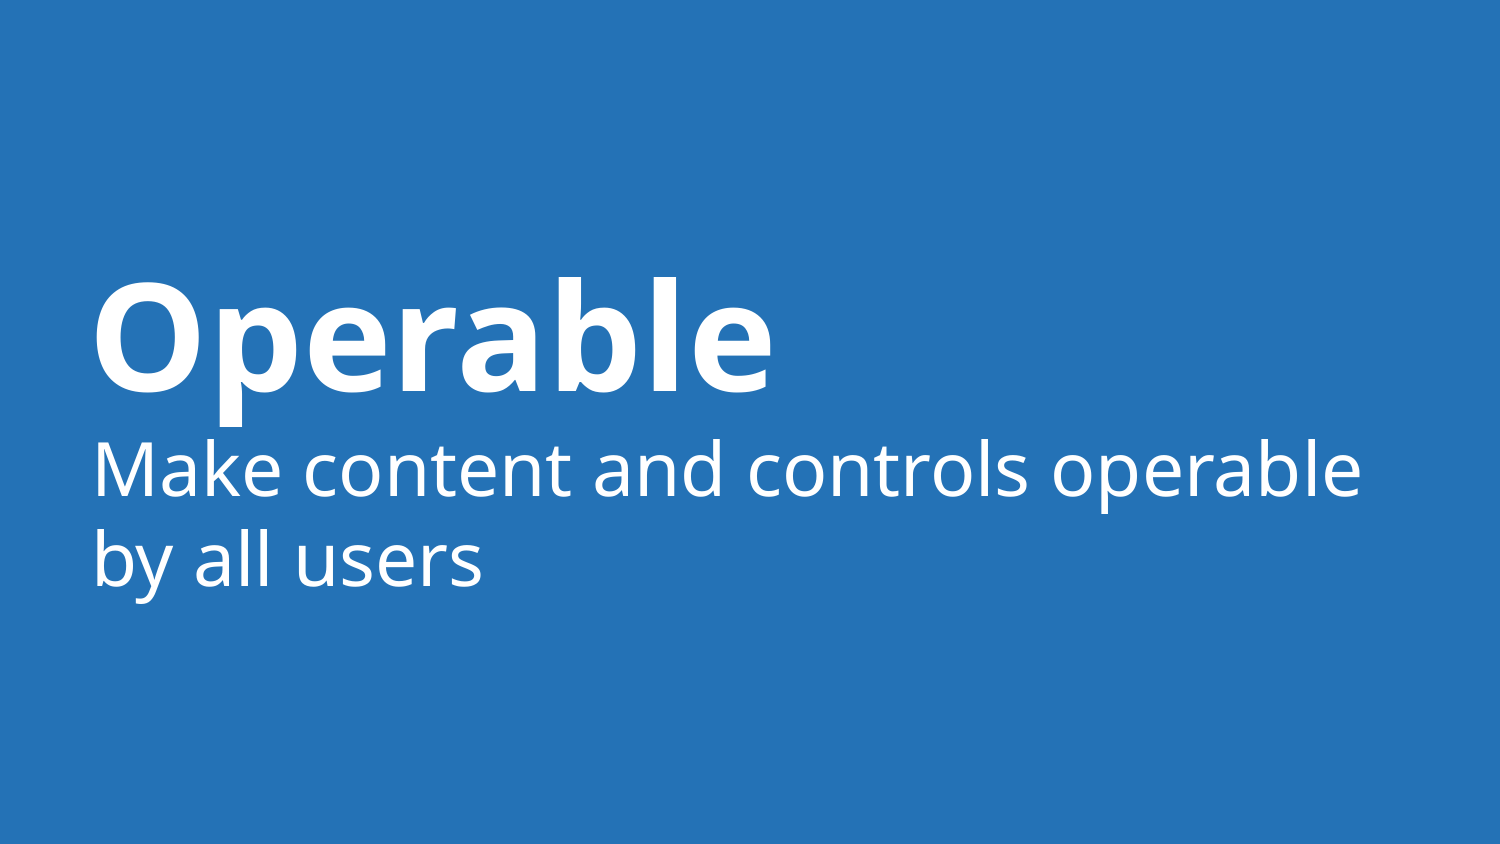

# Operable Make content and controls operable by all users